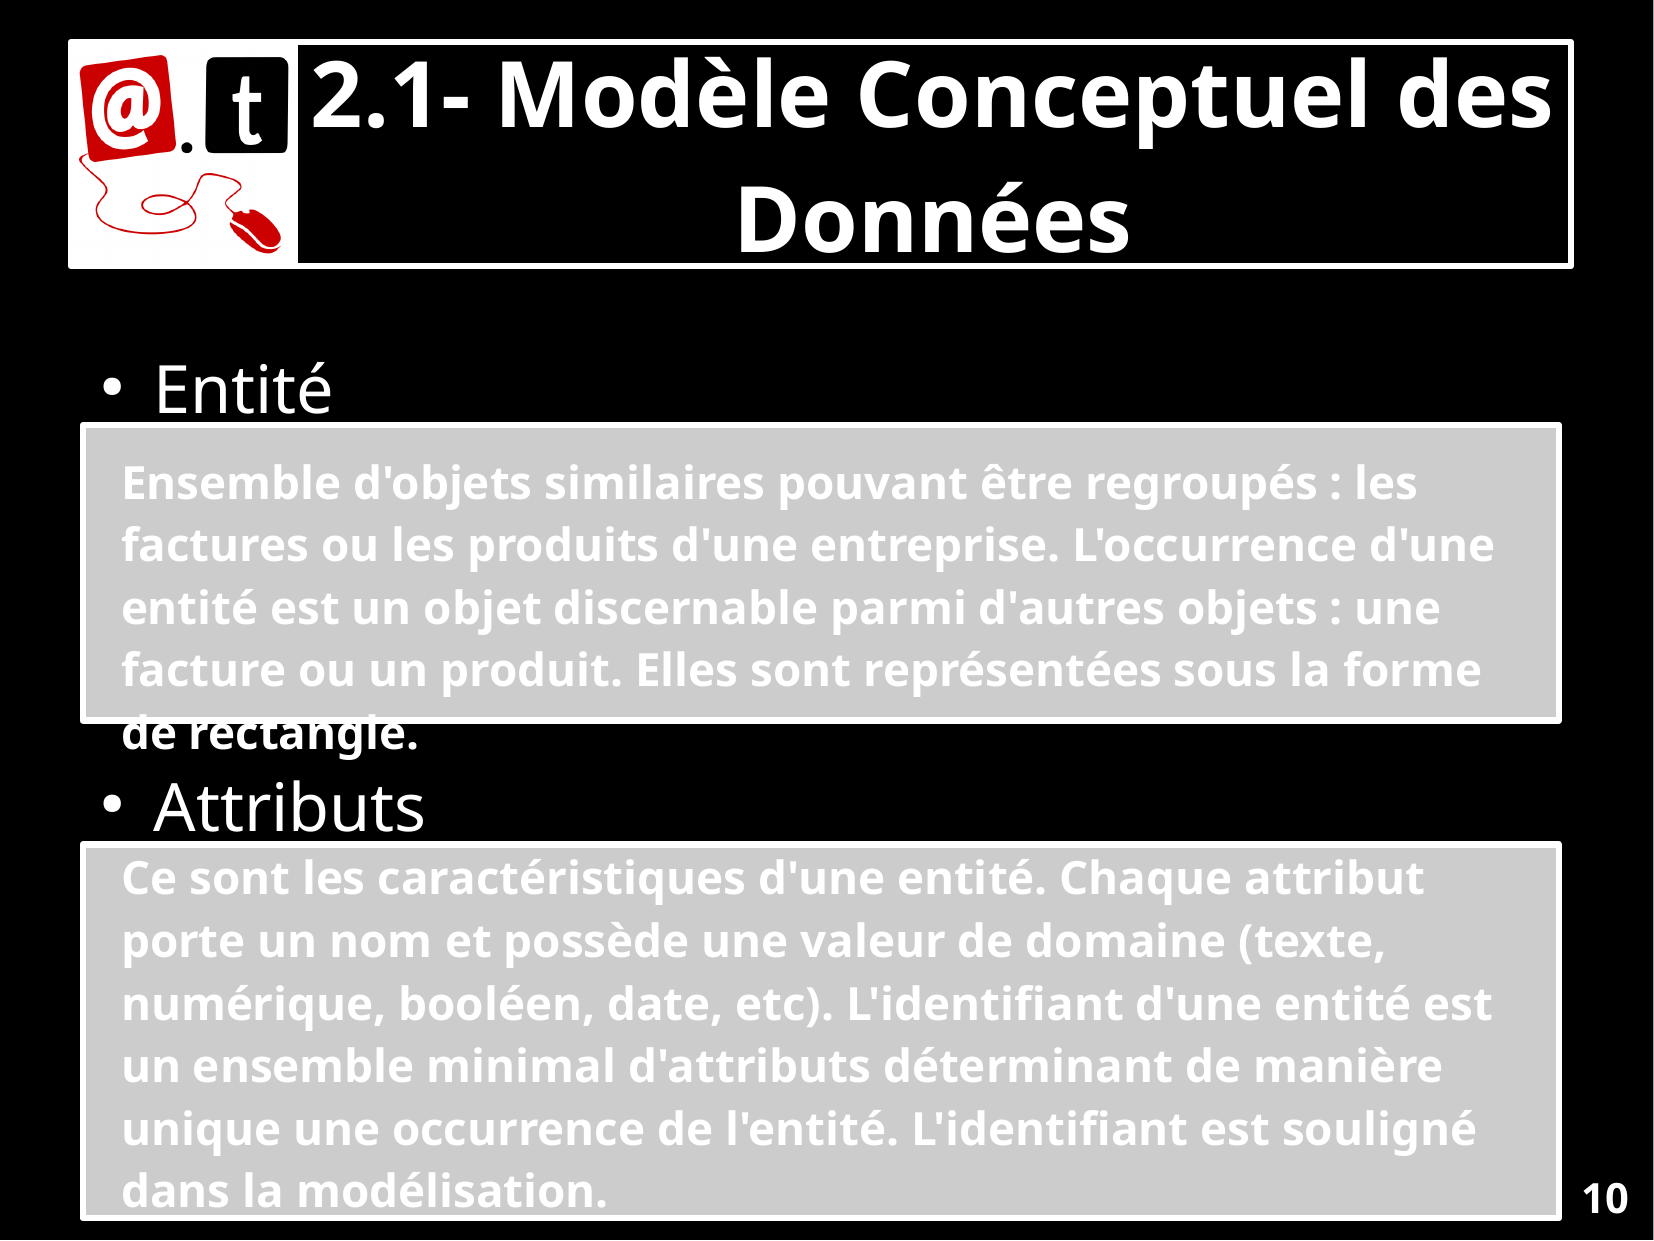

# 2.1- Modèle Conceptuel des Données
Entité
Attributs
Ensemble d'objets similaires pouvant être regroupés : les factures ou les produits d'une entreprise. L'occurrence d'une entité est un objet discernable parmi d'autres objets : une facture ou un produit. Elles sont représentées sous la forme de rectangle.
Ce sont les caractéristiques d'une entité. Chaque attribut porte un nom et possède une valeur de domaine (texte, numérique, booléen, date, etc). L'identifiant d'une entité est un ensemble minimal d'attributs déterminant de manière unique une occurrence de l'entité. L'identifiant est souligné dans la modélisation.
10